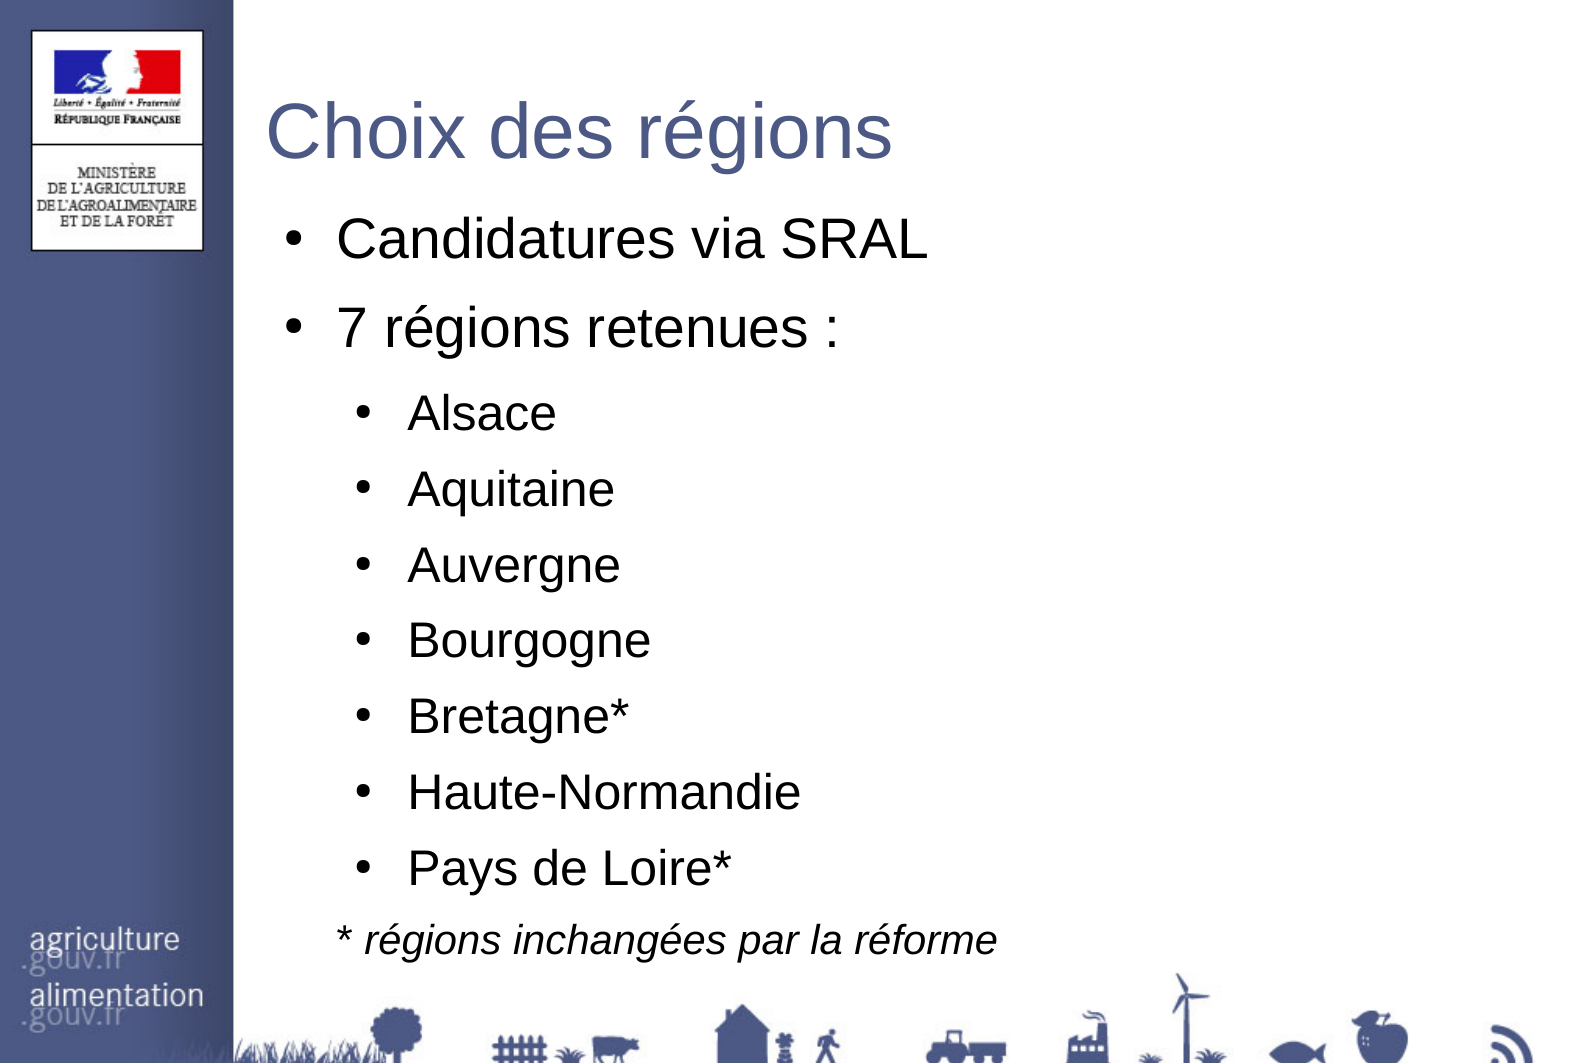

# Choix des régions
Candidatures via SRAL
7 régions retenues :
Alsace
Aquitaine
Auvergne
Bourgogne
Bretagne*
Haute-Normandie
Pays de Loire*
* régions inchangées par la réforme